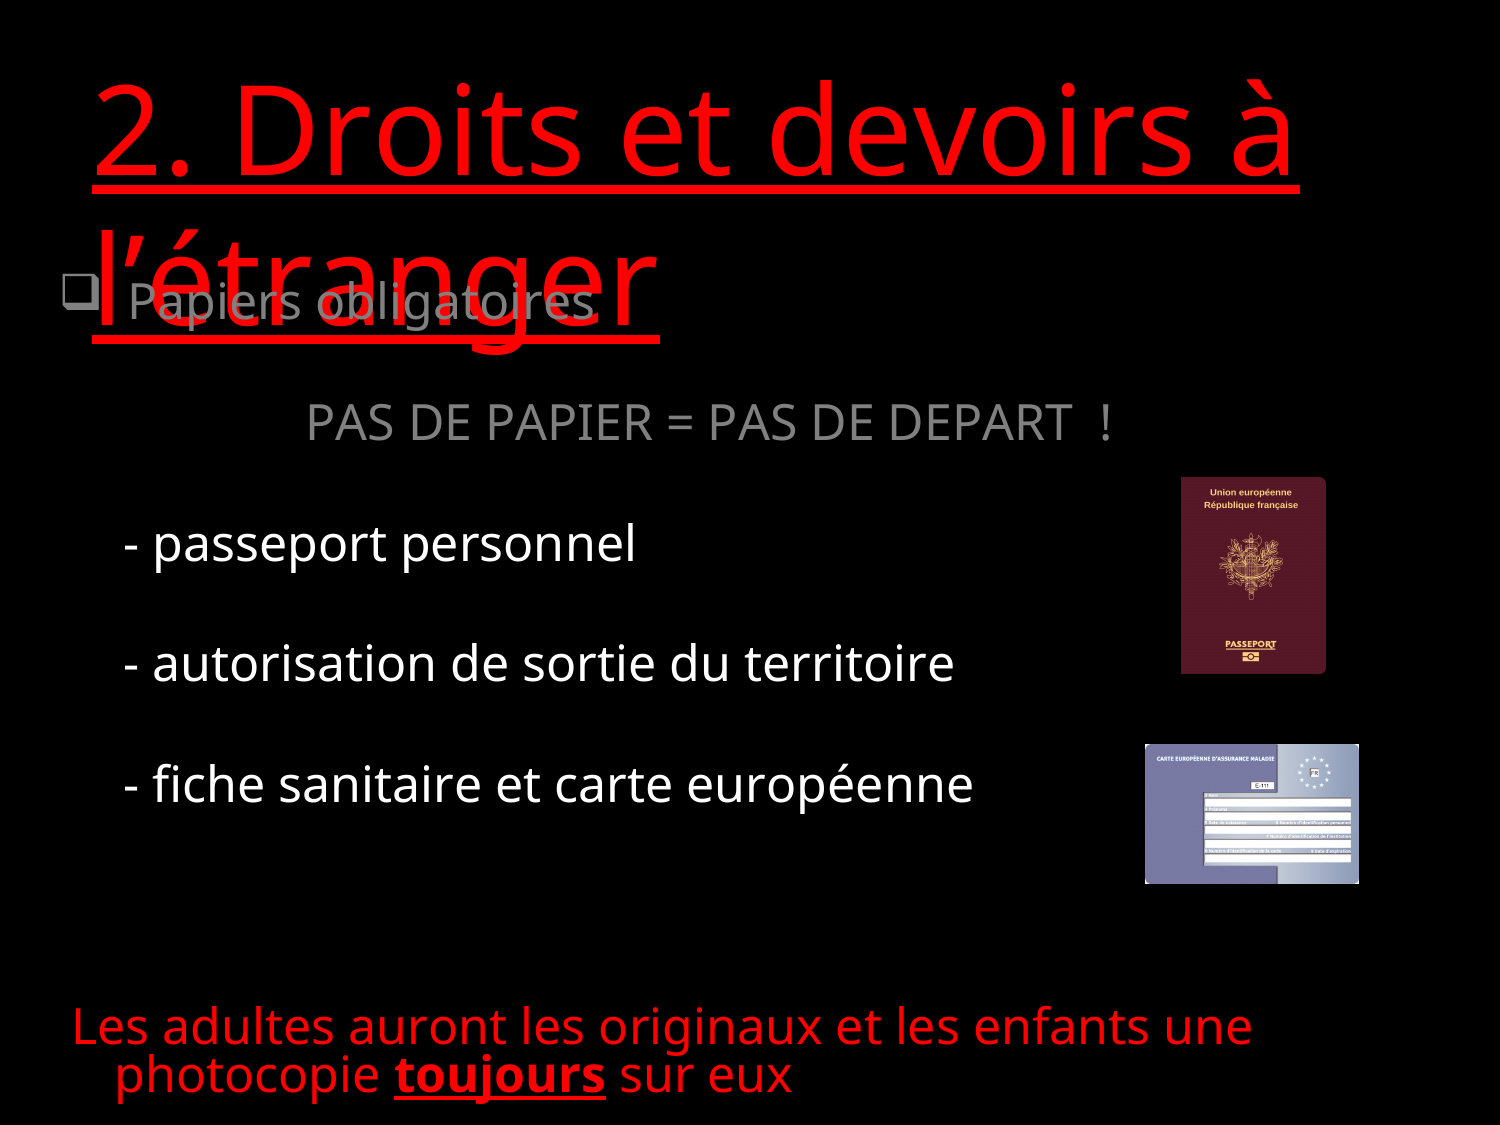

# 2. Droits et devoirs à l’étranger
 Papiers obligatoires
 PAS DE PAPIER = PAS DE DEPART !
 - passeport personnel
 - autorisation de sortie du territoire
 - fiche sanitaire et carte européenne
 Les adultes auront les originaux et les enfants une photocopie toujours sur eux